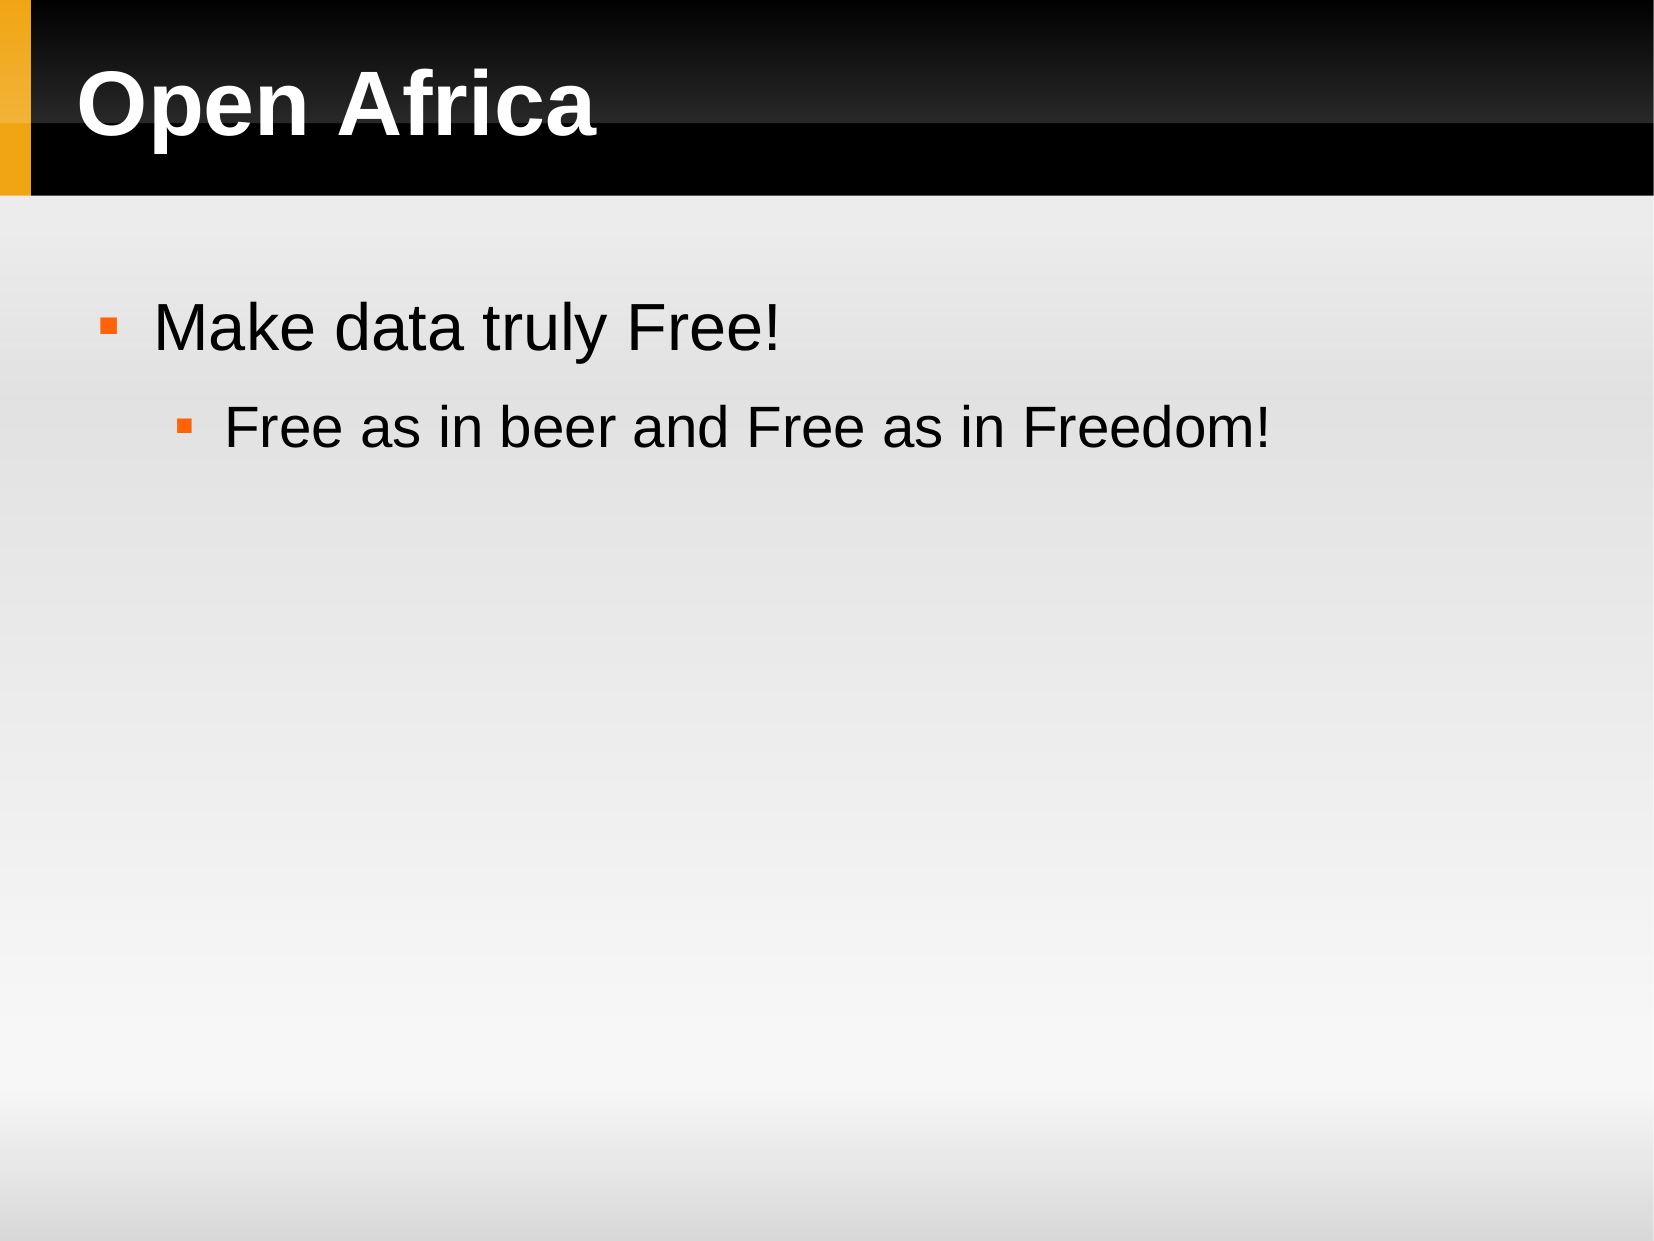

# Open Africa
Make data truly Free!
Free as in beer and Free as in Freedom!